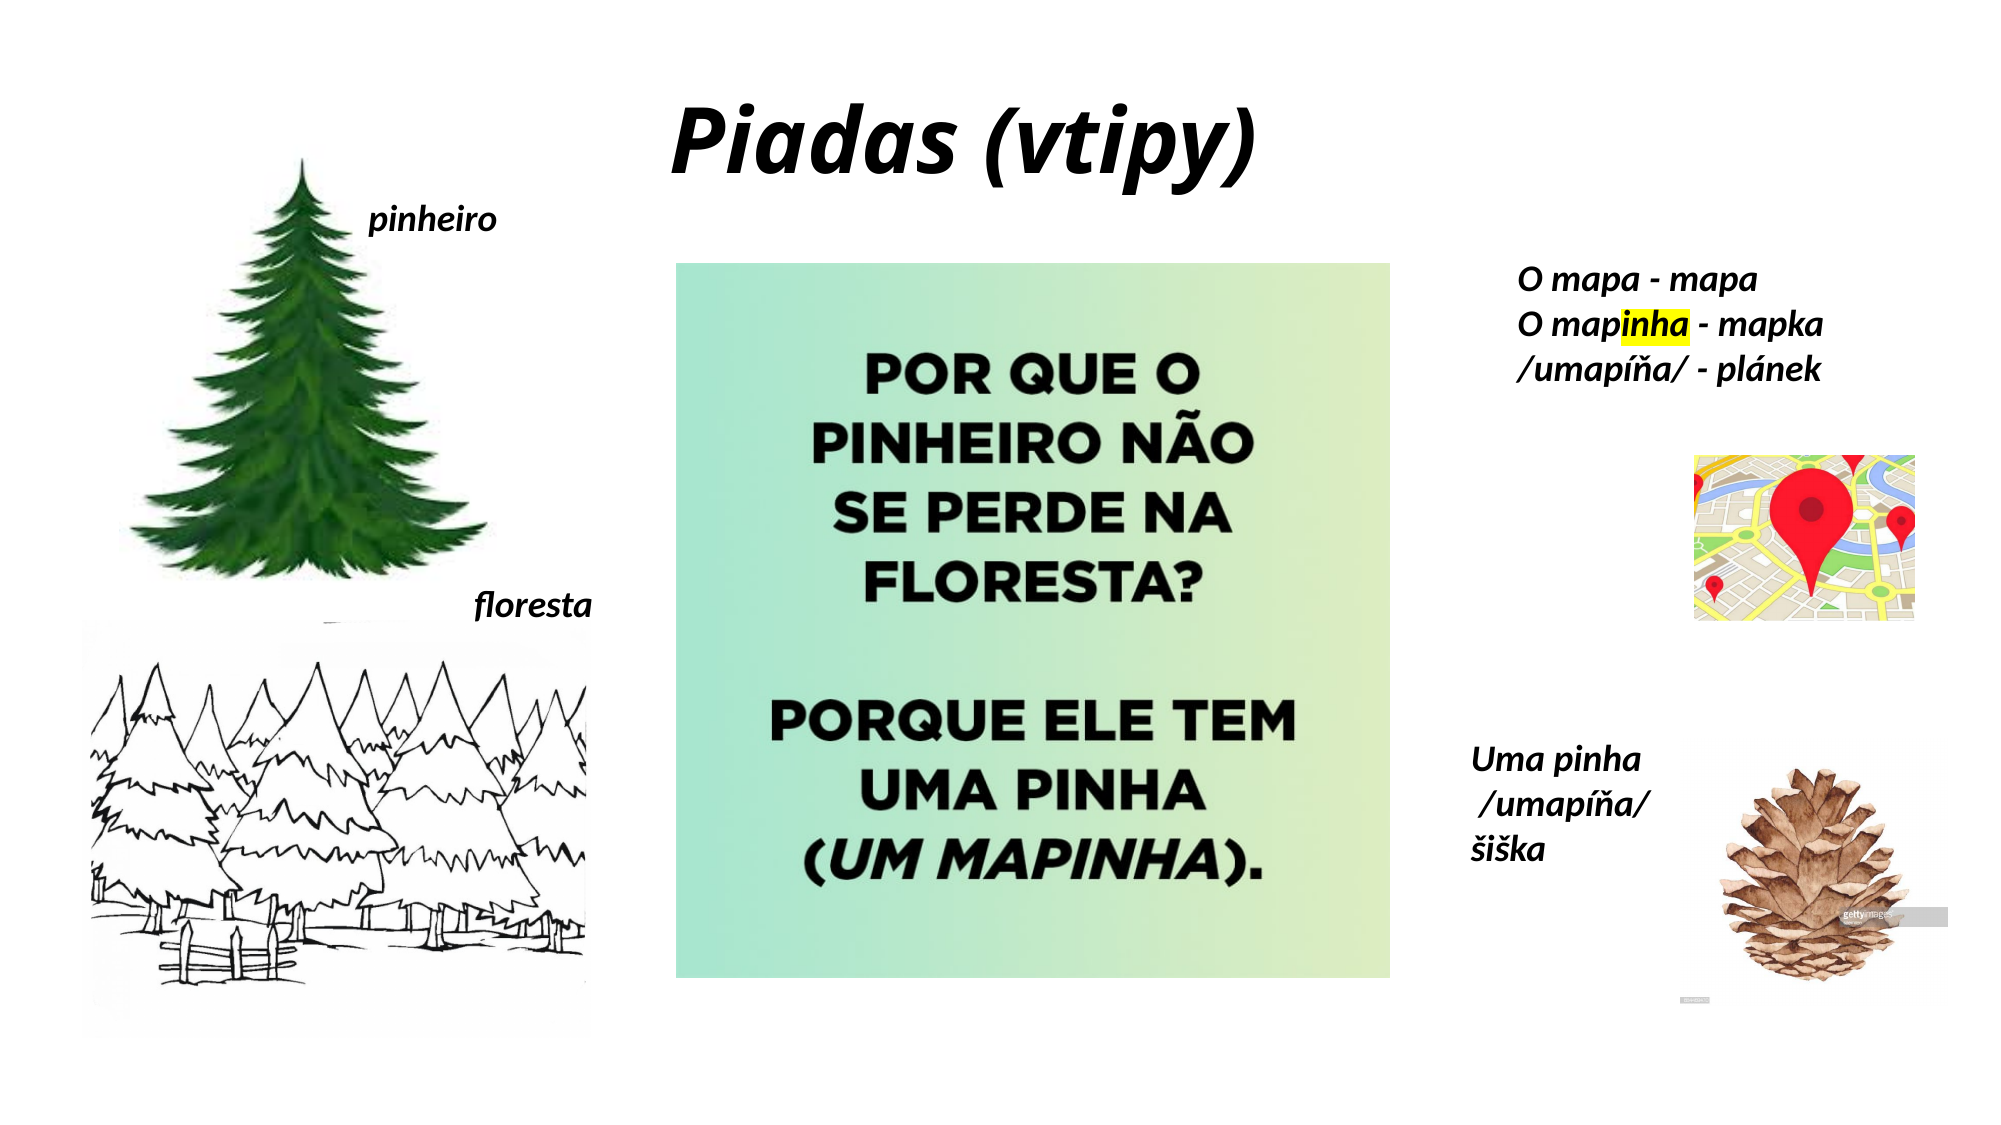

# Piadas (vtipy)
pinheiro
O mapa - mapa
O mapinha - mapka
/umapíňa/ - plánek
floresta
Uma pinha
 /umapíňa/
šiška